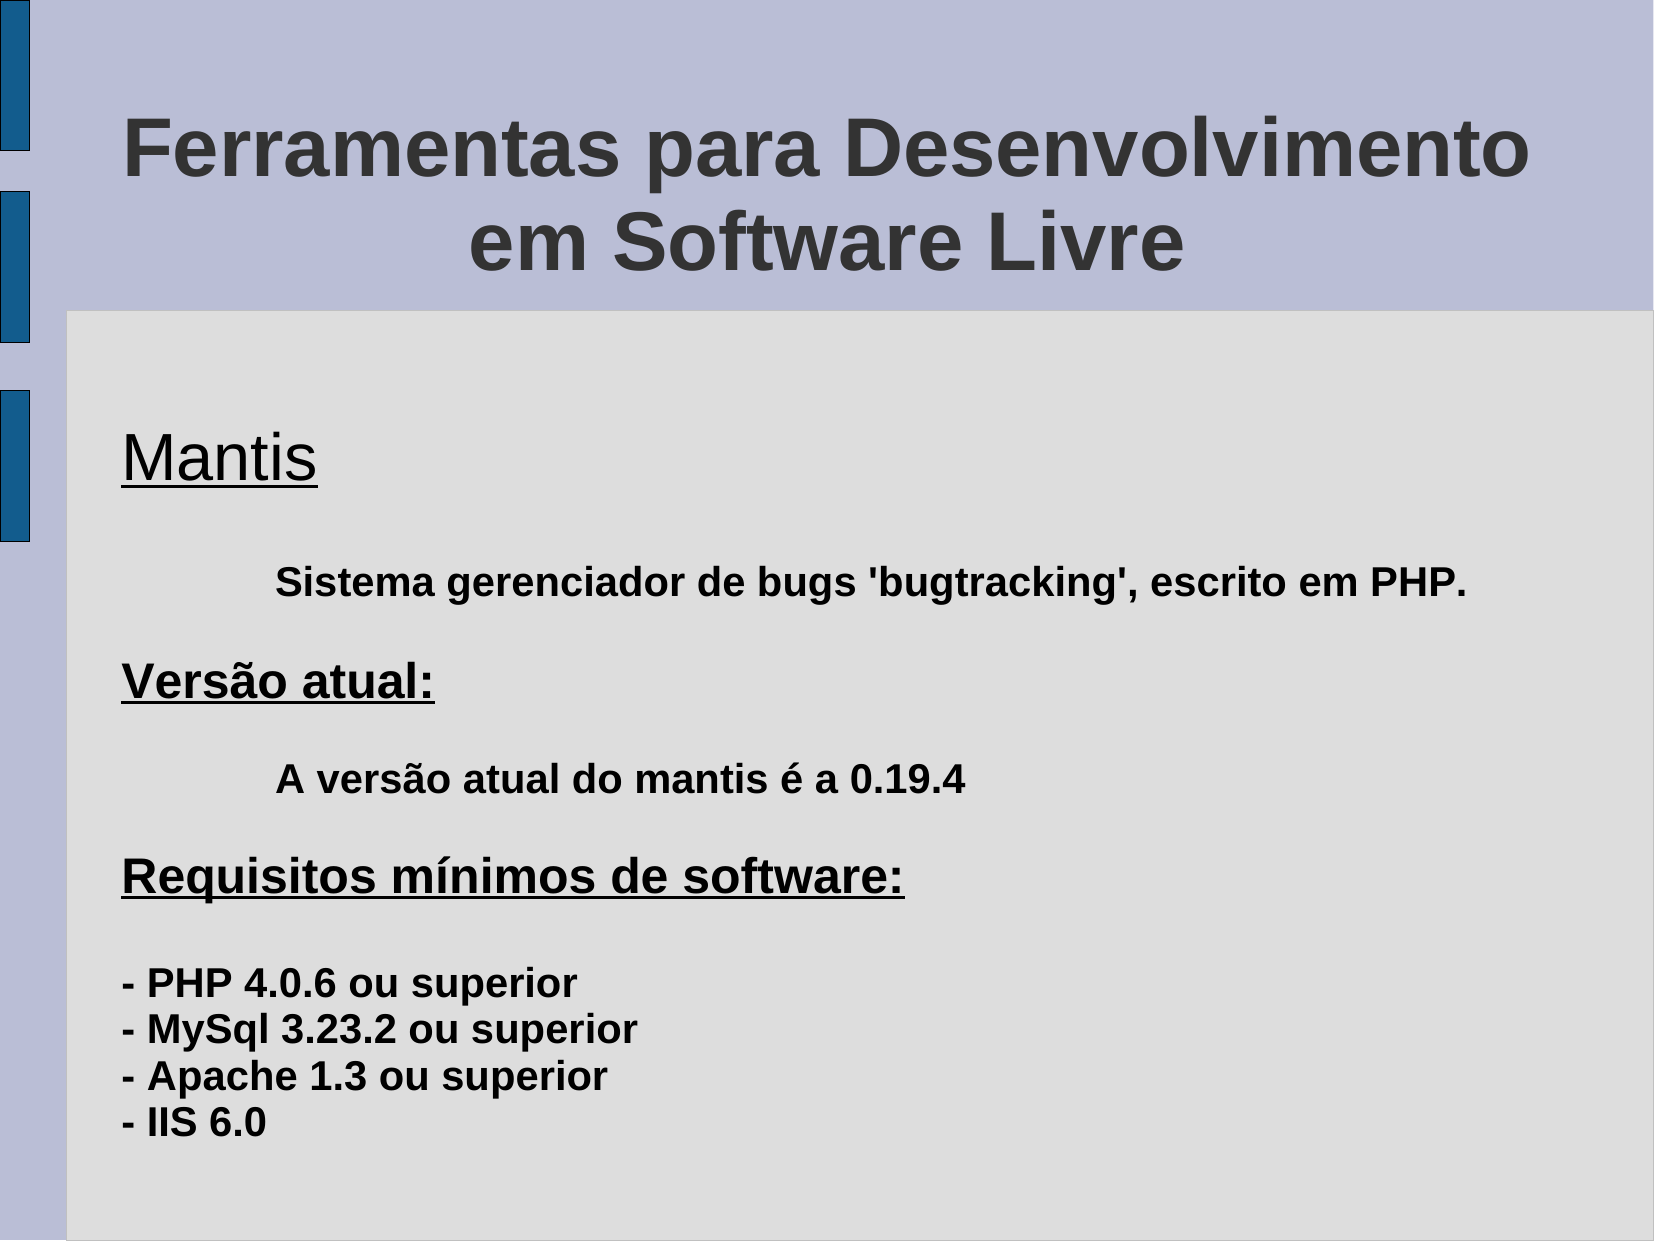

# Ferramentas para Desenvolvimento em Software Livre
Mantis
	Sistema gerenciador de bugs 'bugtracking', escrito em PHP.
Versão atual:
	A versão atual do mantis é a 0.19.4
Requisitos mínimos de software:
- PHP 4.0.6 ou superior
- MySql 3.23.2 ou superior
- Apache 1.3 ou superior
- IIS 6.0